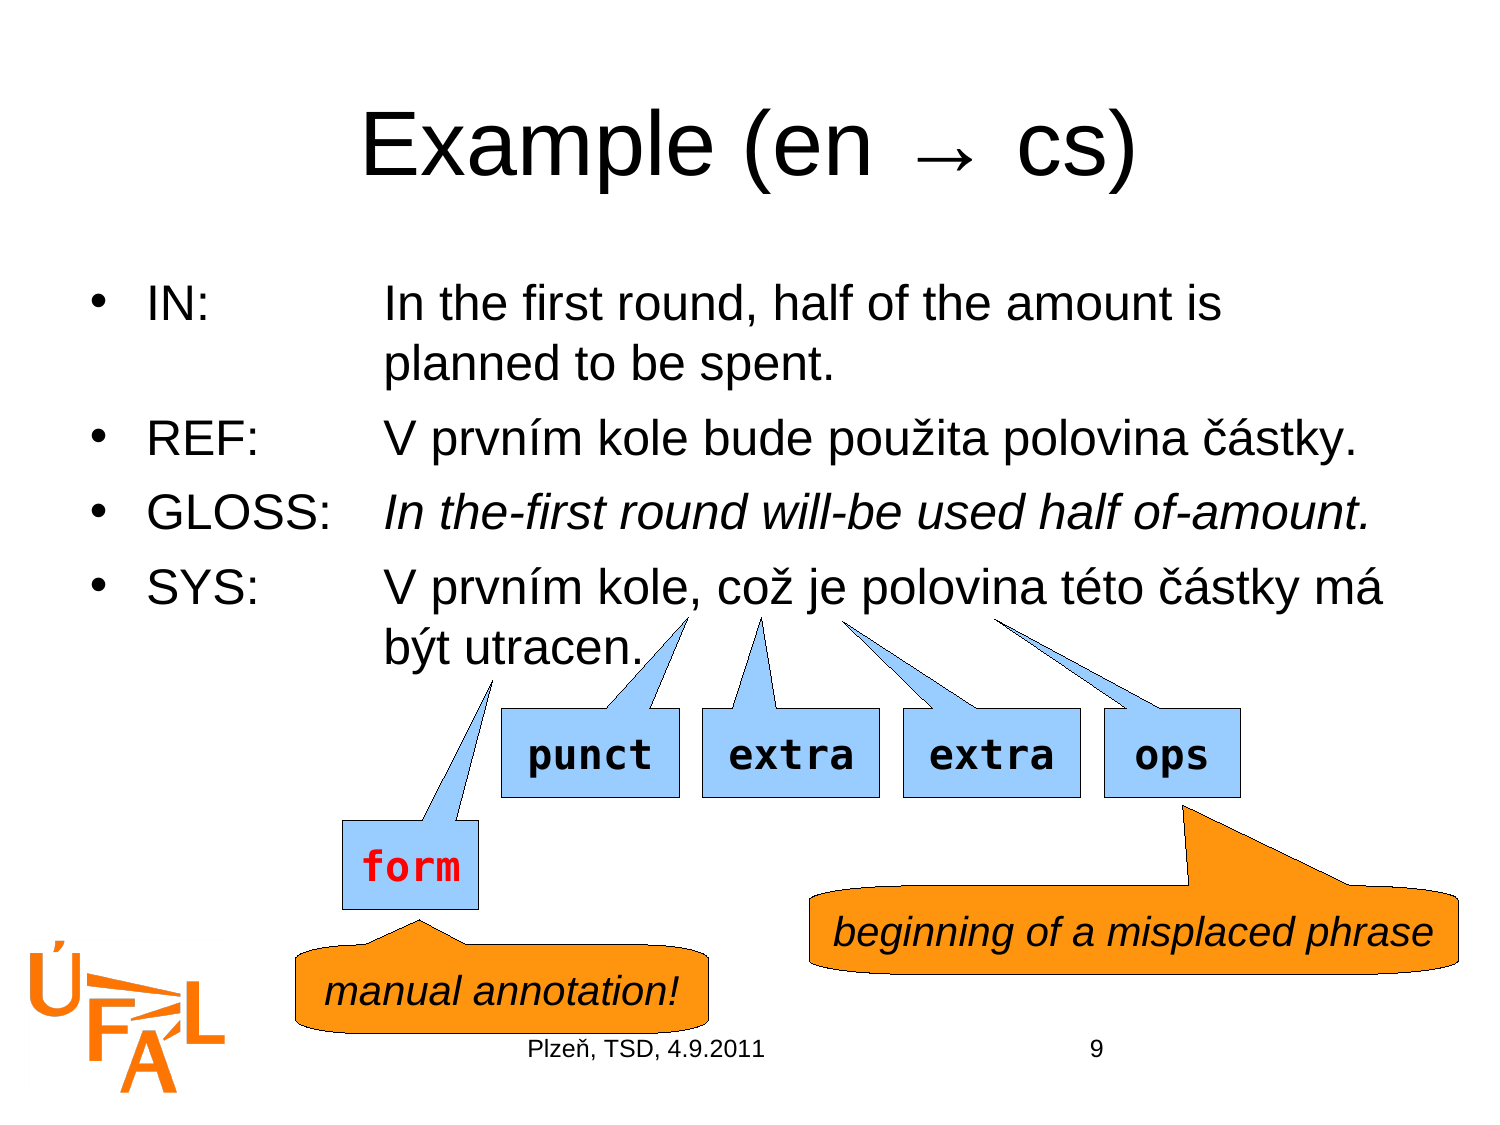

# Example (en → cs)
IN:	In the first round, half of the amount is 		planned to be spent.
REF:	V prvním kole bude použita polovina částky.
GLOSS:	In the-first round will-be used half of-amount.
SYS:	V prvním kole, což je polovina této částky má 	být utracen.
punct
extra
extra
ops
form
beginning of a misplaced phrase
manual annotation!
Plzeň, TSD, 4.9.2011
9